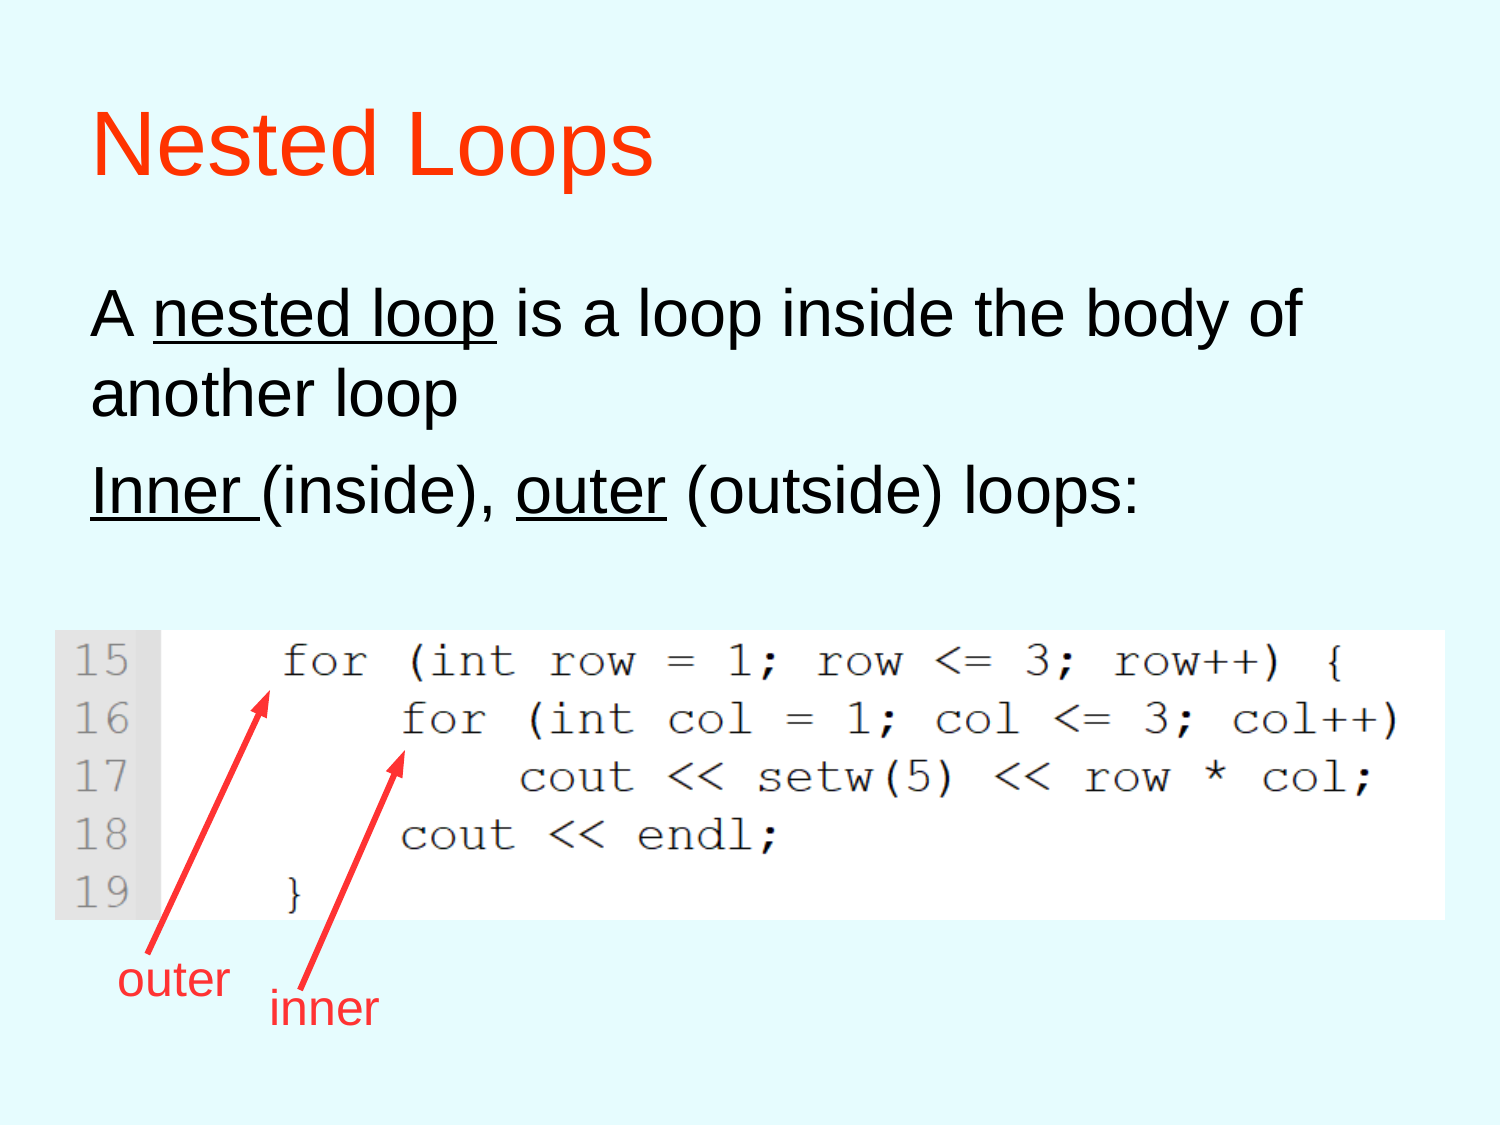

# Nested Loops
A nested loop is a loop inside the body of another loop
Inner (inside), outer (outside) loops:
outer
inner